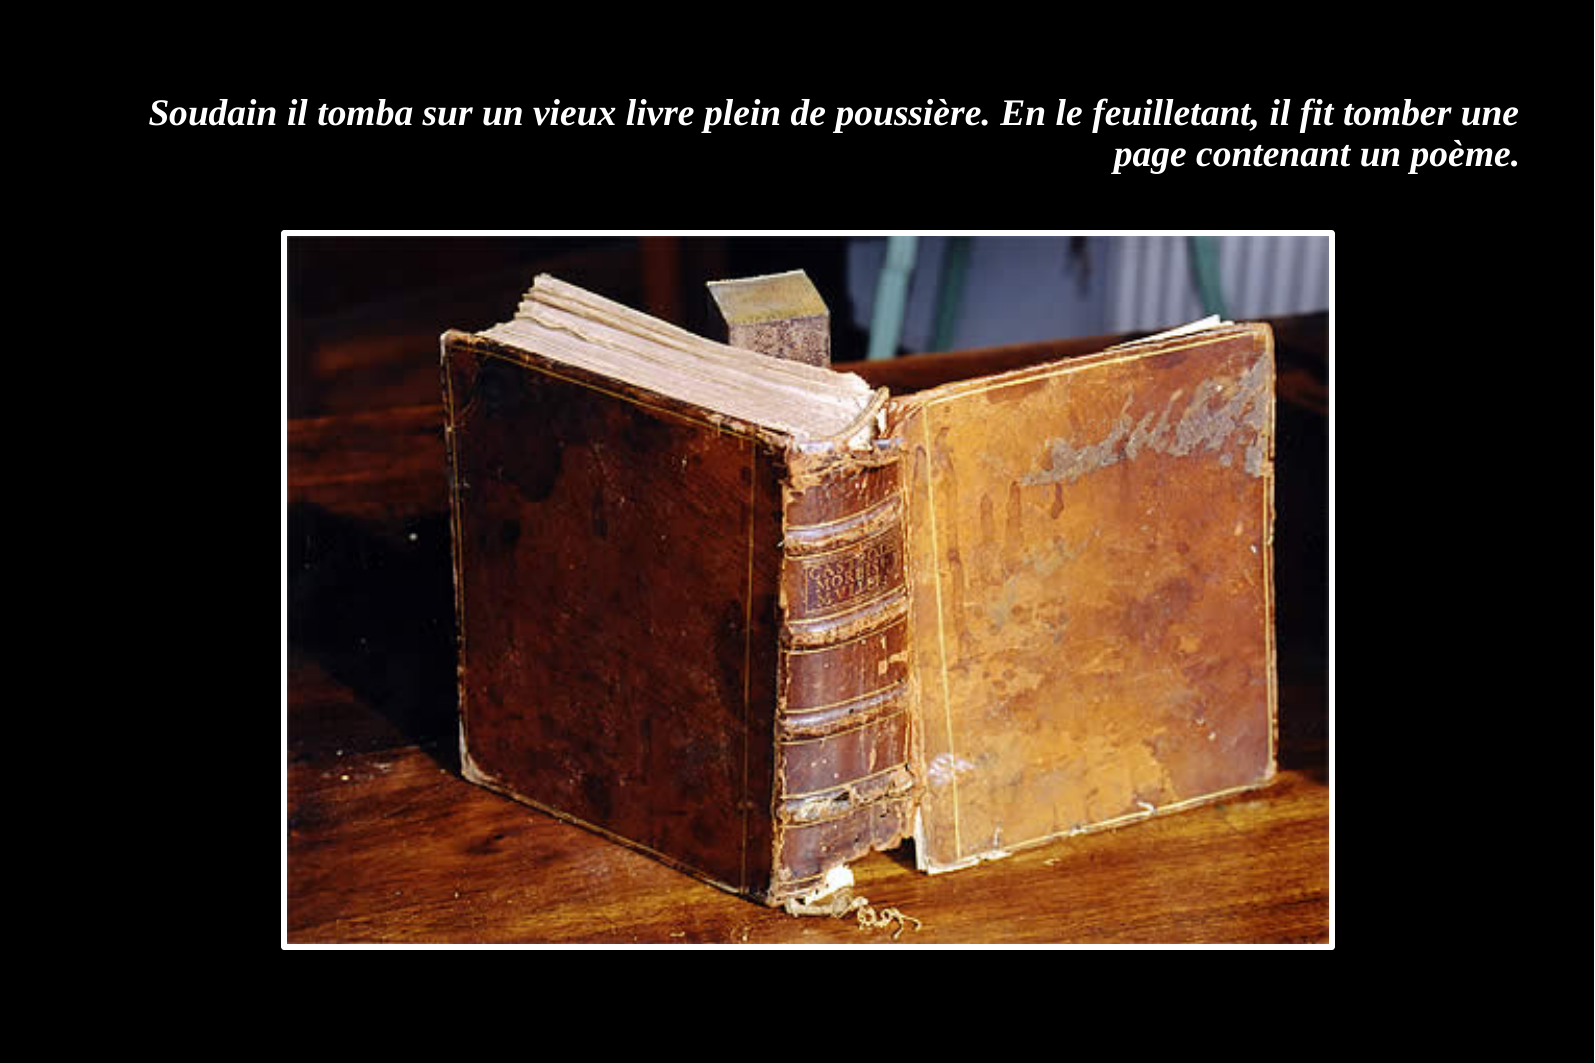

Soudain il tomba sur un vieux livre plein de poussière. En le feuilletant, il fit tomber une page contenant un poème.